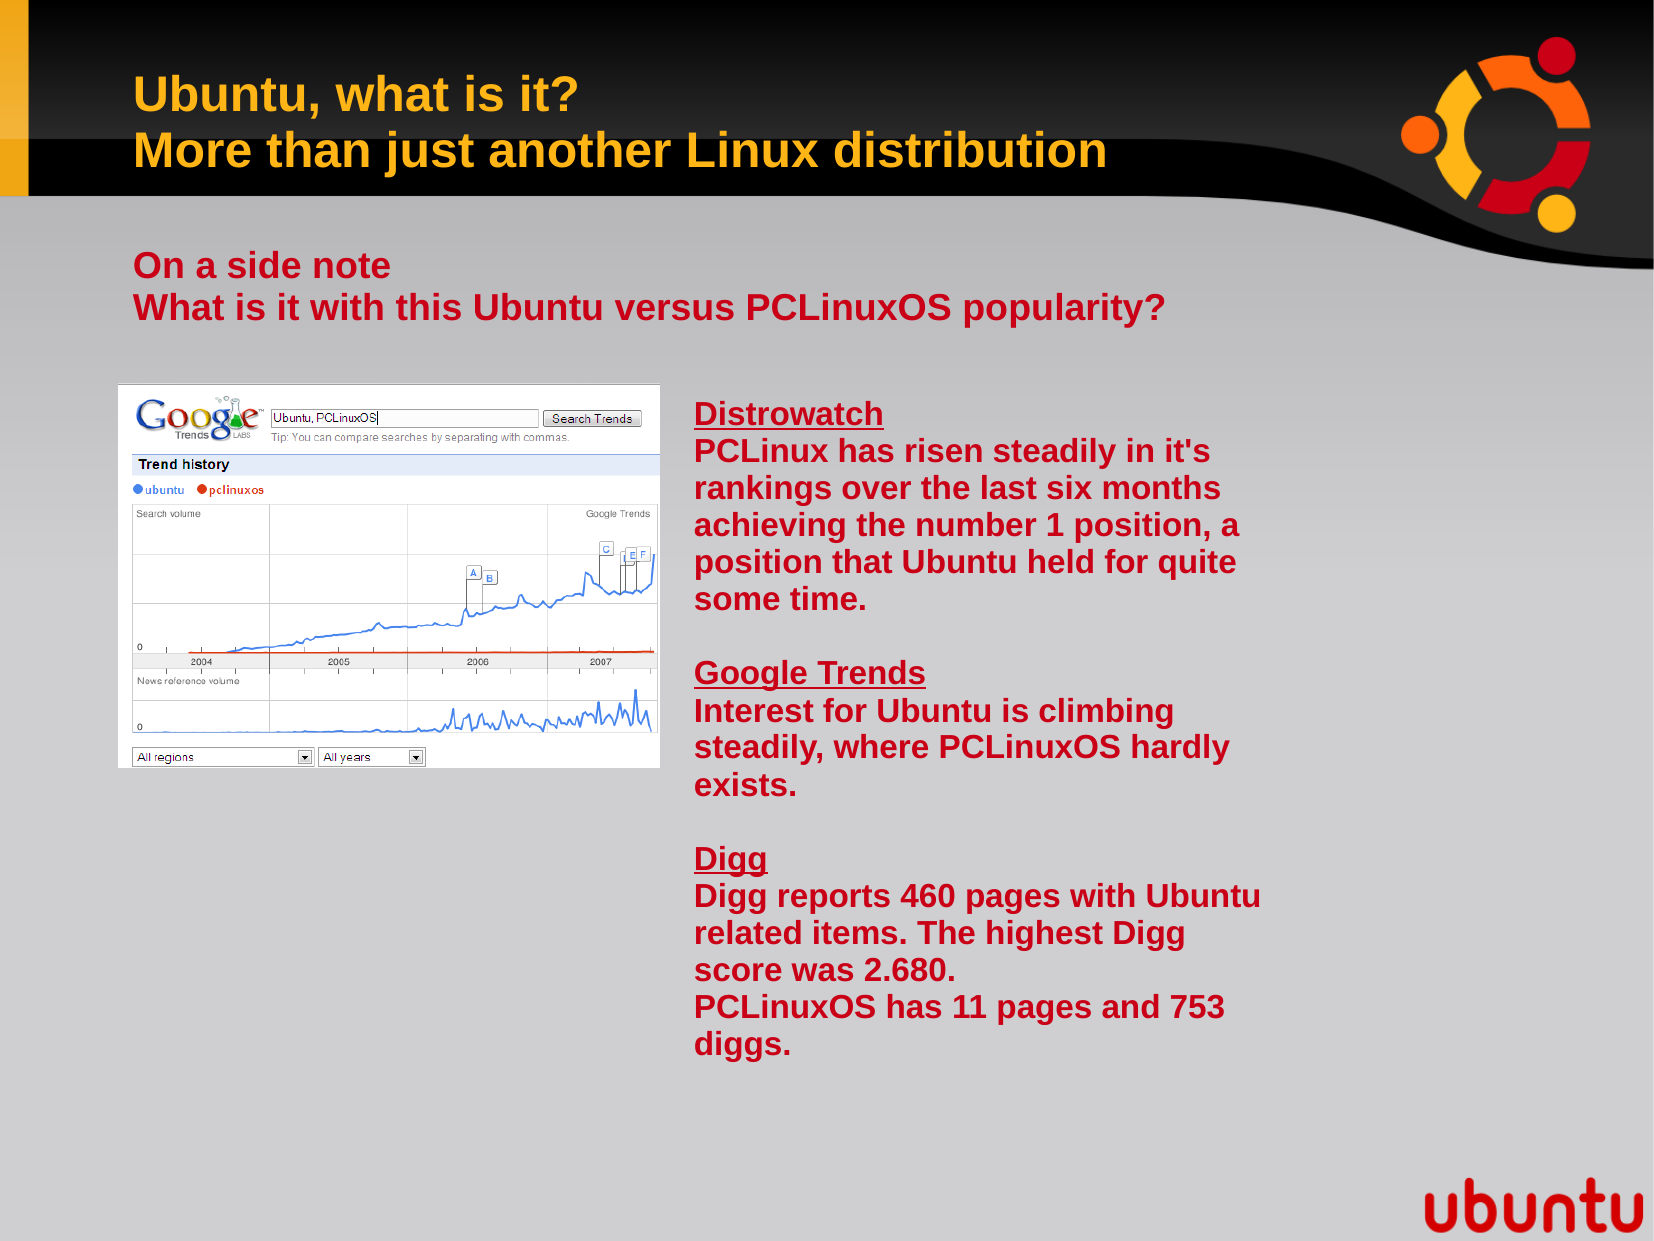

Ubuntu, what is it?
More than just another Linux distribution
On a side note
What is it with this Ubuntu versus PCLinuxOS popularity?
Distrowatch
PCLinux has risen steadily in it's rankings over the last six months achieving the number 1 position, a position that Ubuntu held for quite some time.
Google Trends
Interest for Ubuntu is climbing steadily, where PCLinuxOS hardly exists.
Digg
Digg reports 460 pages with Ubuntu related items. The highest Digg score was 2.680.
PCLinuxOS has 11 pages and 753 diggs.